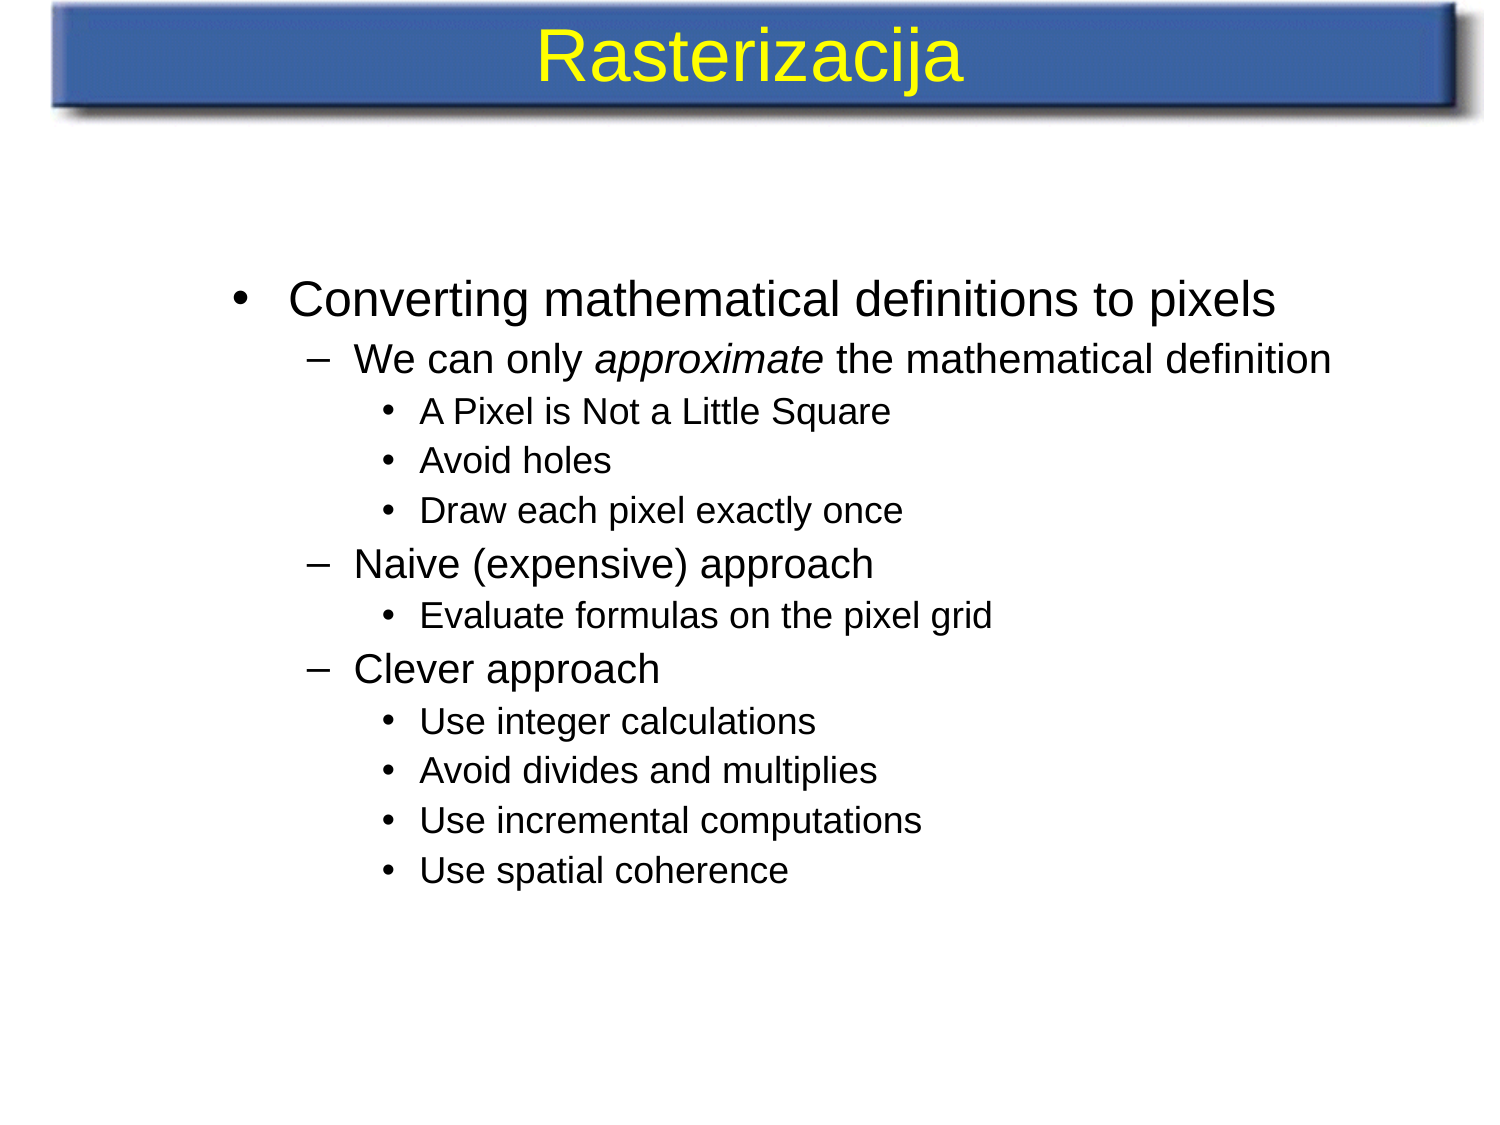

# Rasterizacija
Converting mathematical definitions to pixels
We can only approximate the mathematical definition
A Pixel is Not a Little Square
Avoid holes
Draw each pixel exactly once
Naive (expensive) approach
Evaluate formulas on the pixel grid
Clever approach
Use integer calculations
Avoid divides and multiplies
Use incremental computations
Use spatial coherence